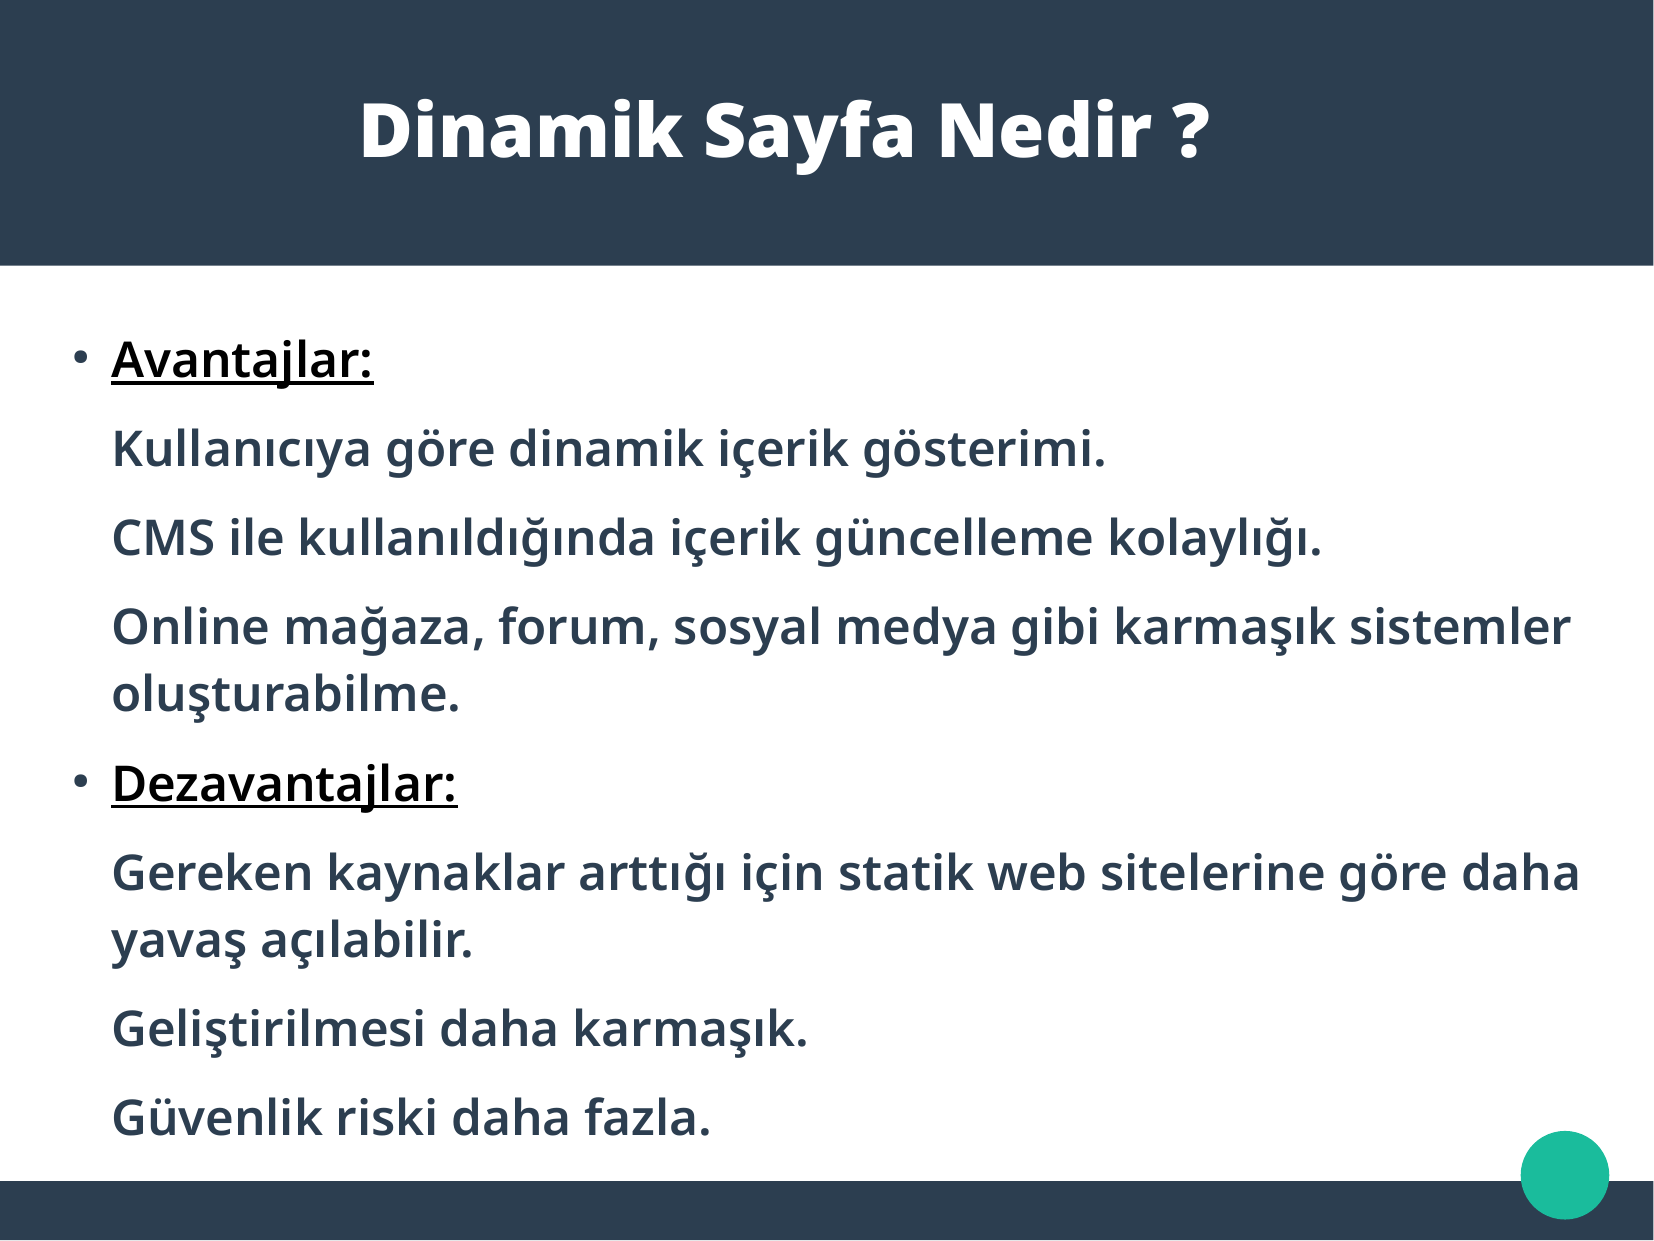

# Dinamik Sayfa Nedir ?
Avantajlar:
Kullanıcıya göre dinamik içerik gösterimi.
CMS ile kullanıldığında içerik güncelleme kolaylığı.
Online mağaza, forum, sosyal medya gibi karmaşık sistemler oluşturabilme.
Dezavantajlar:
Gereken kaynaklar arttığı için statik web sitelerine göre daha yavaş açılabilir.
Geliştirilmesi daha karmaşık.
Güvenlik riski daha fazla.